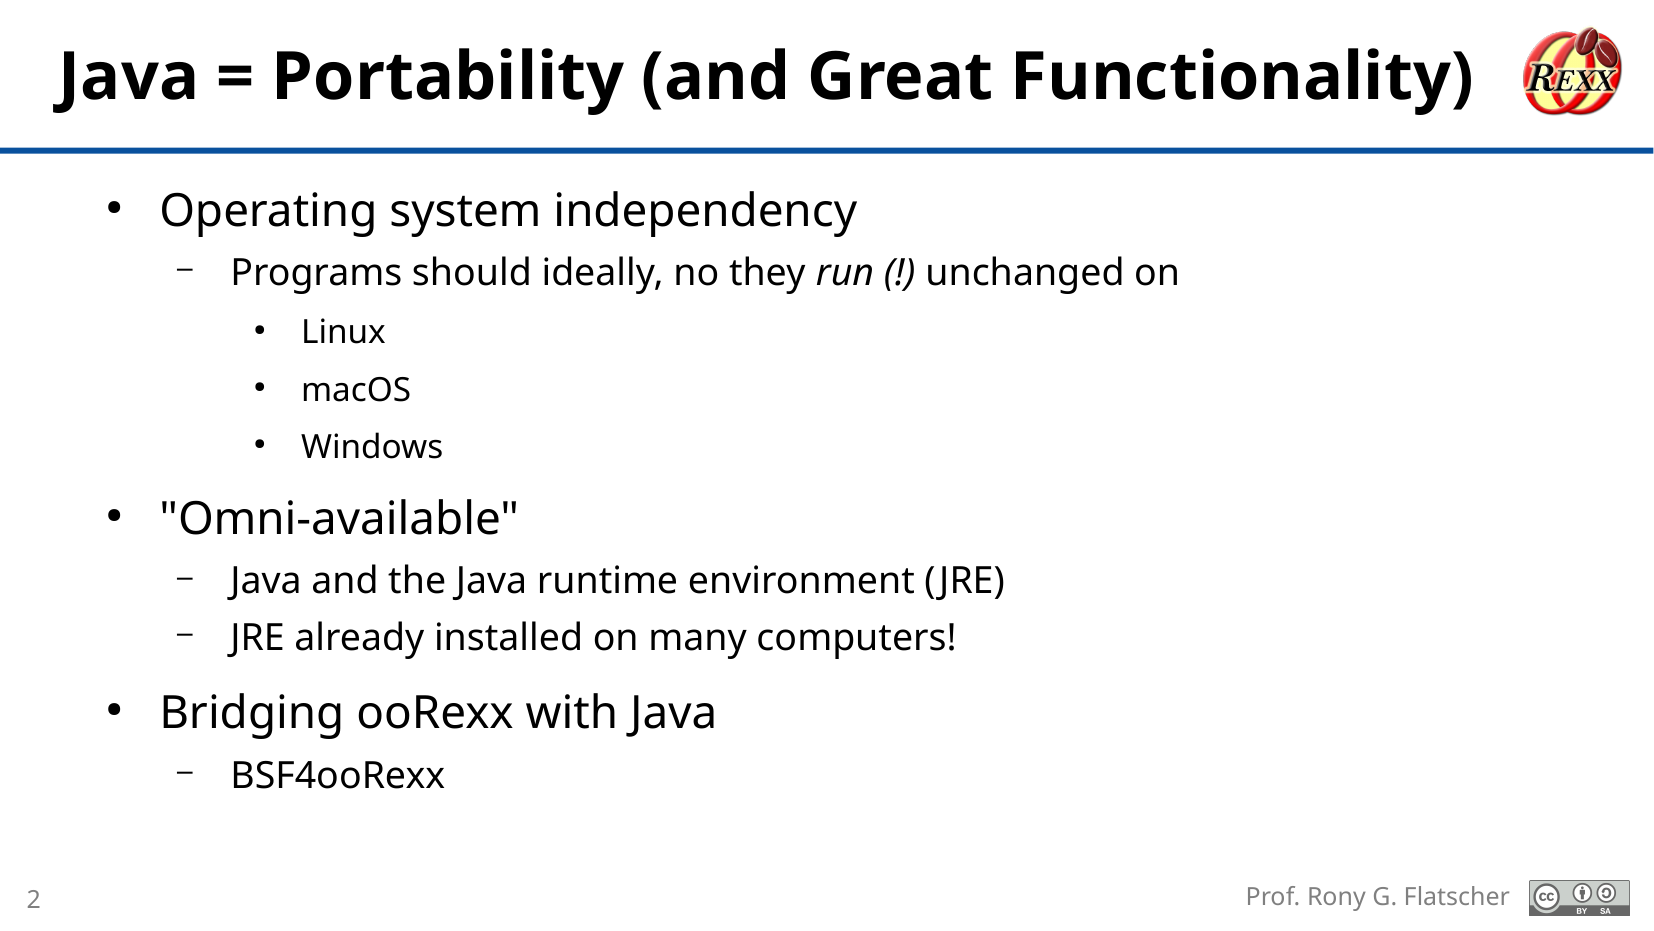

# Java = Portability (and Great Functionality)
Operating system independency
Programs should ideally, no they run (!) unchanged on
Linux
macOS
Windows
"Omni-available"
Java and the Java runtime environment (JRE)
JRE already installed on many computers!
Bridging ooRexx with Java
BSF4ooRexx